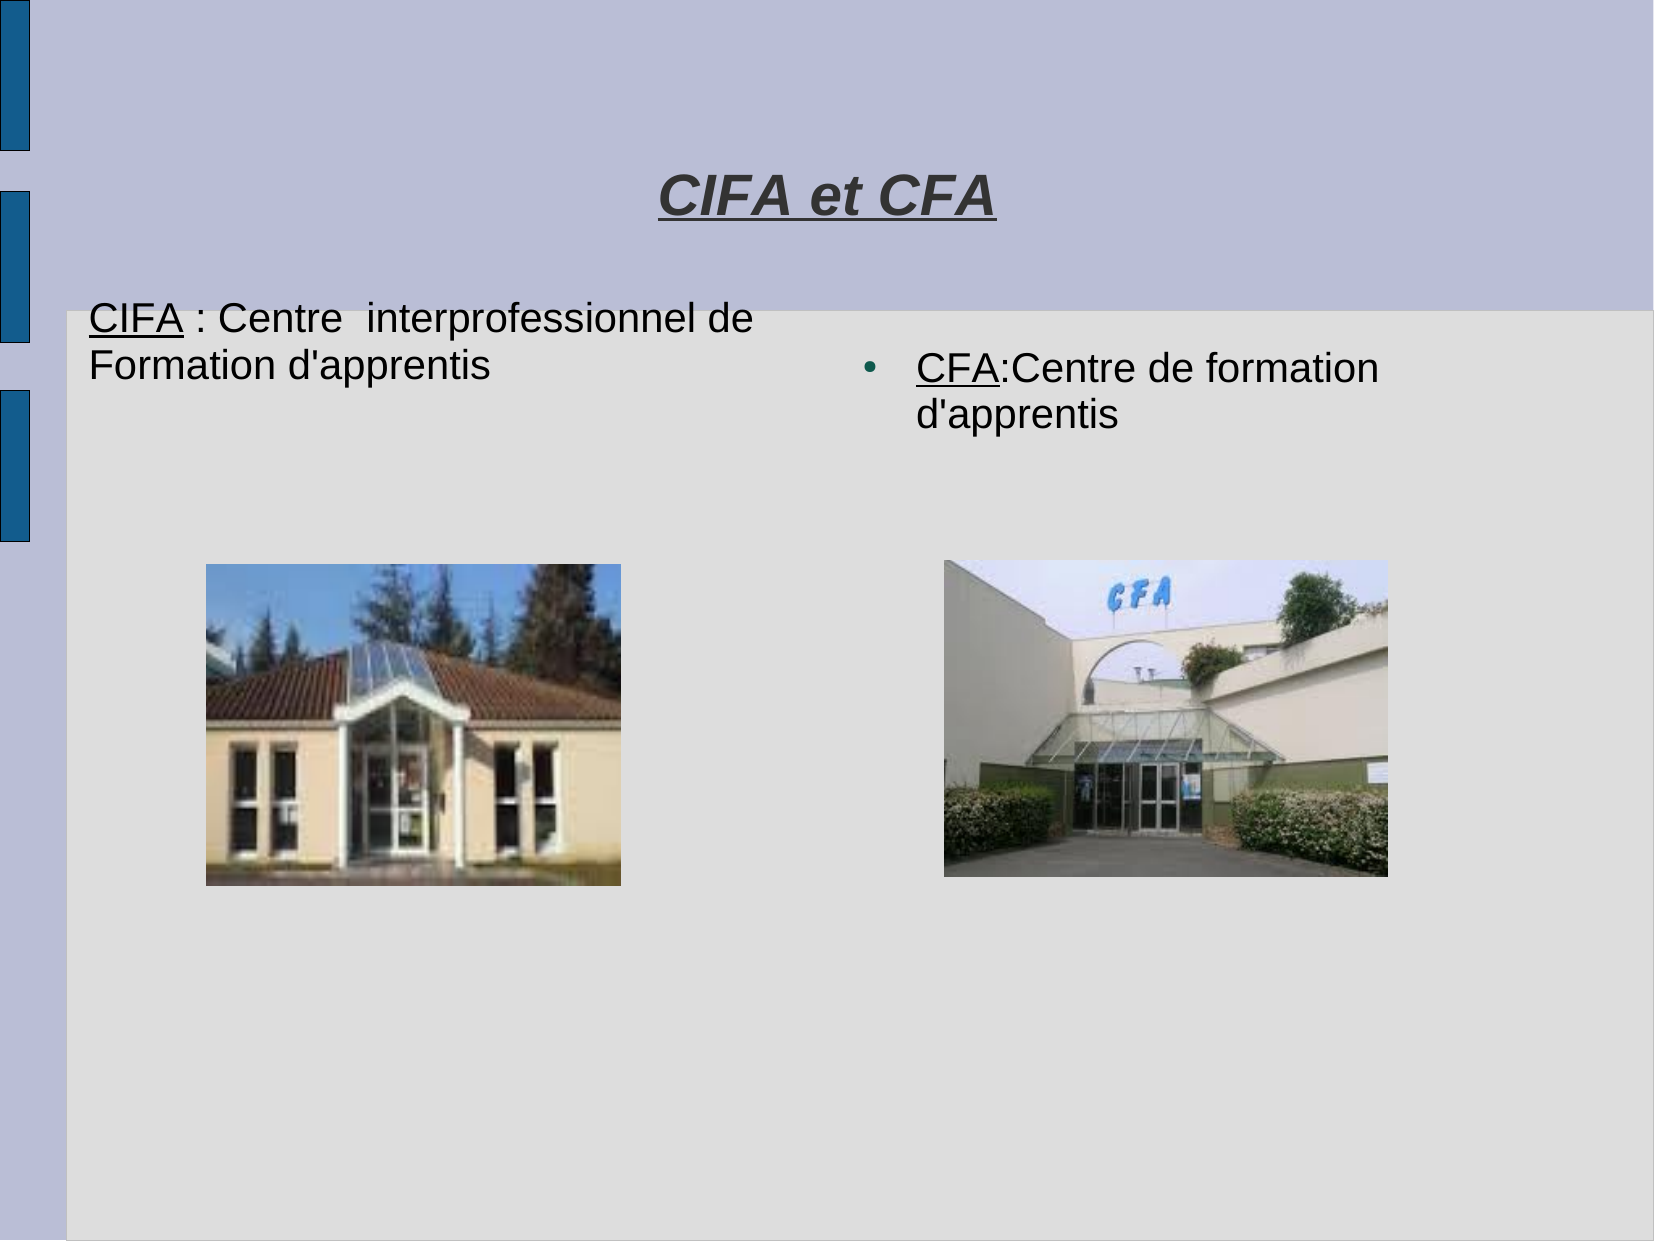

# CIFA et CFA
CIFA : Centre interprofessionnel de Formation d'apprentis
CFA:Centre de formation d'apprentis